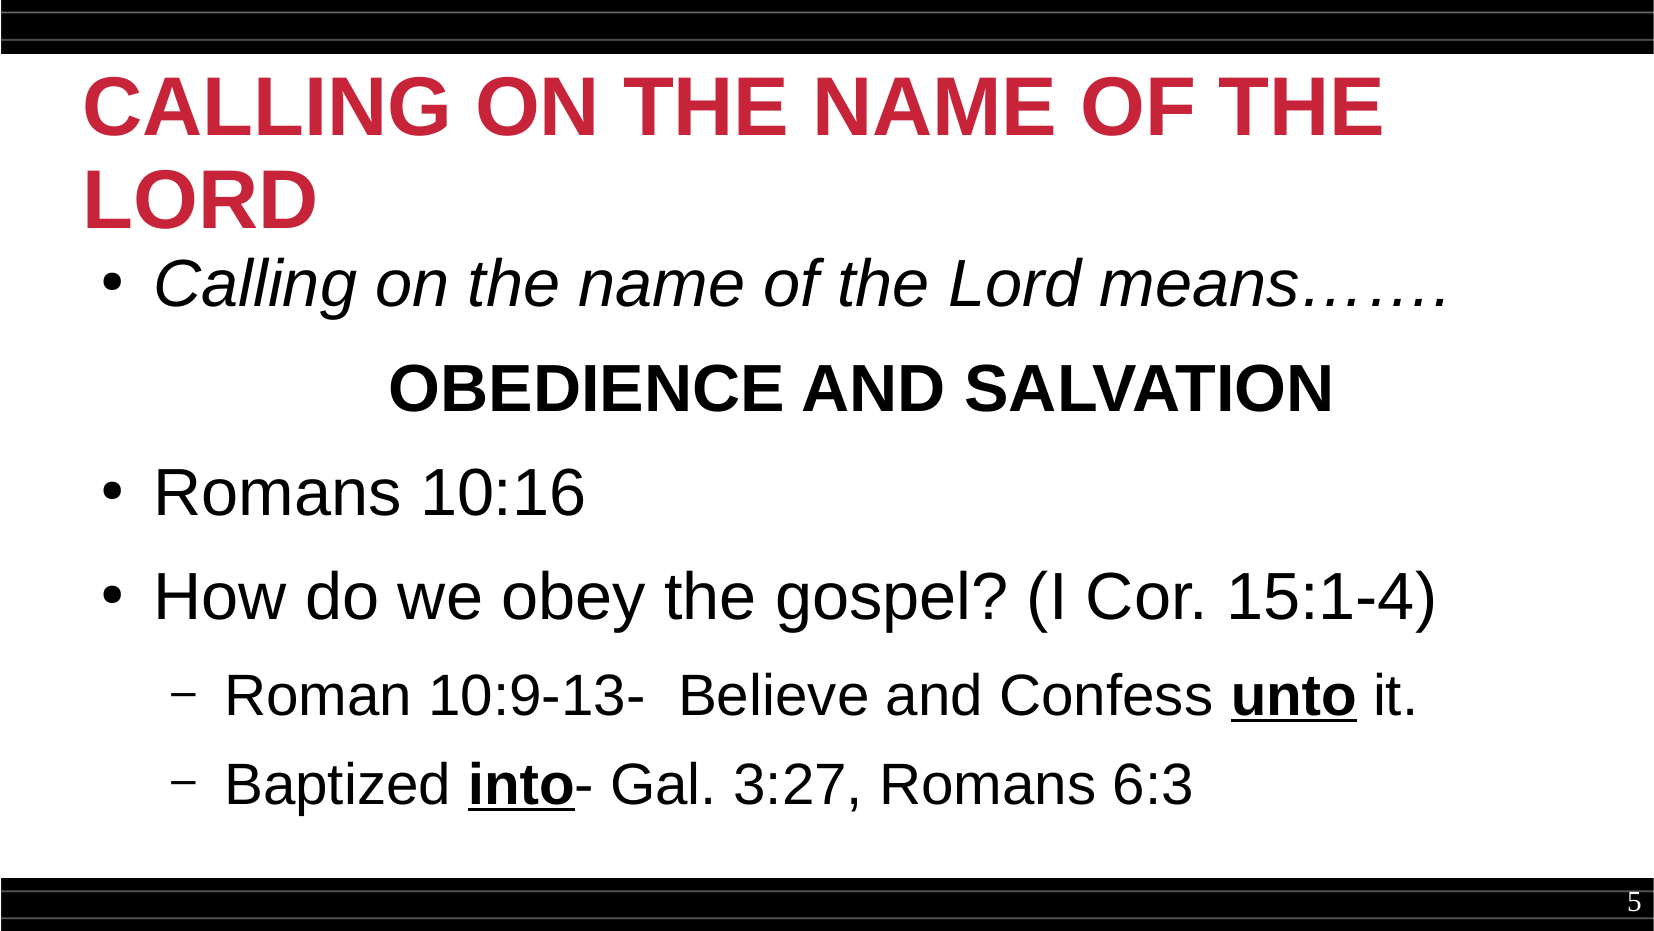

# CALLING ON THE NAME OF THE LORD
Calling on the name of the Lord means…….
OBEDIENCE AND SALVATION
Romans 10:16
How do we obey the gospel? (I Cor. 15:1-4)
Roman 10:9-13- Believe and Confess unto it.
Baptized into- Gal. 3:27, Romans 6:3